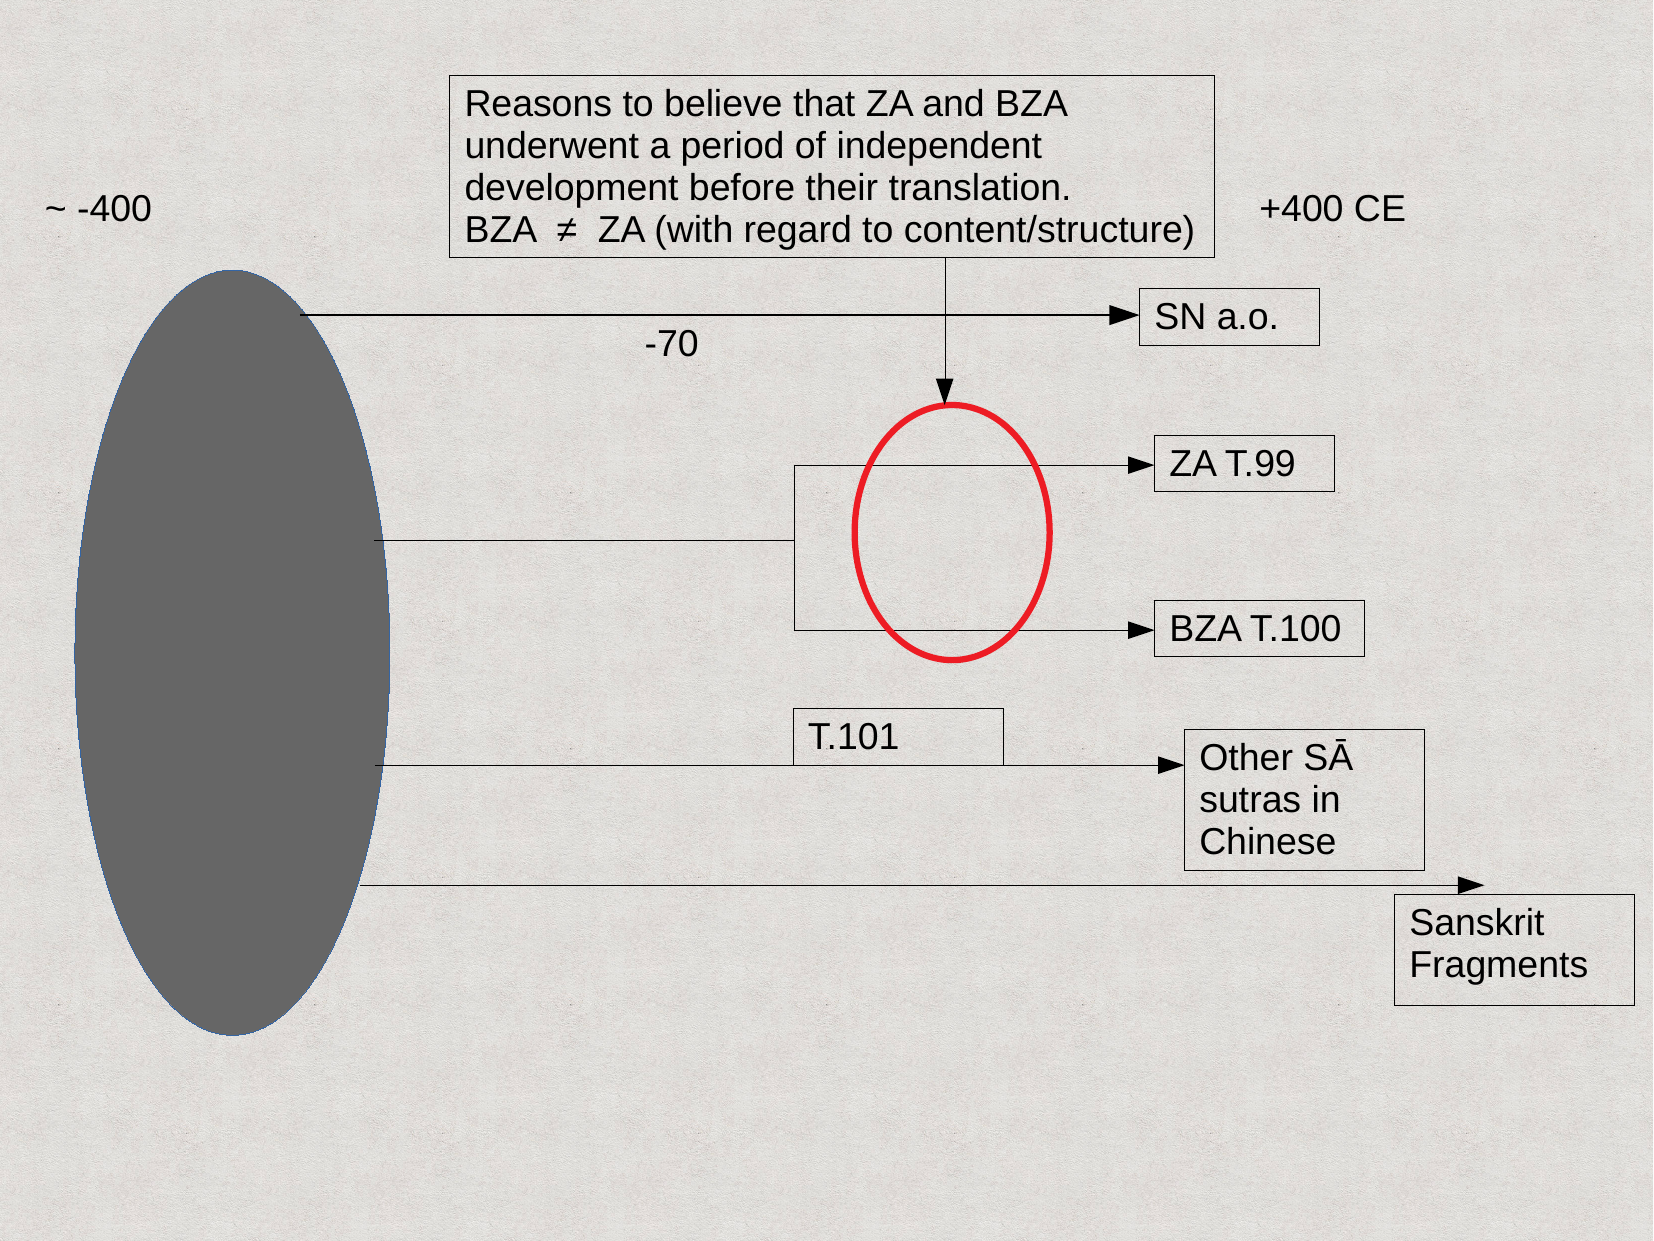

Reasons to believe that ZA and BZA underwent a period of independent development before their translation.
BZA ≠ ZA (with regard to content/structure)
~ -400
+400 CE
SN a.o.
-70
ZA T.99
BZA T.100
T.101
Other SĀ sutras in Chinese
Sanskrit
Fragments